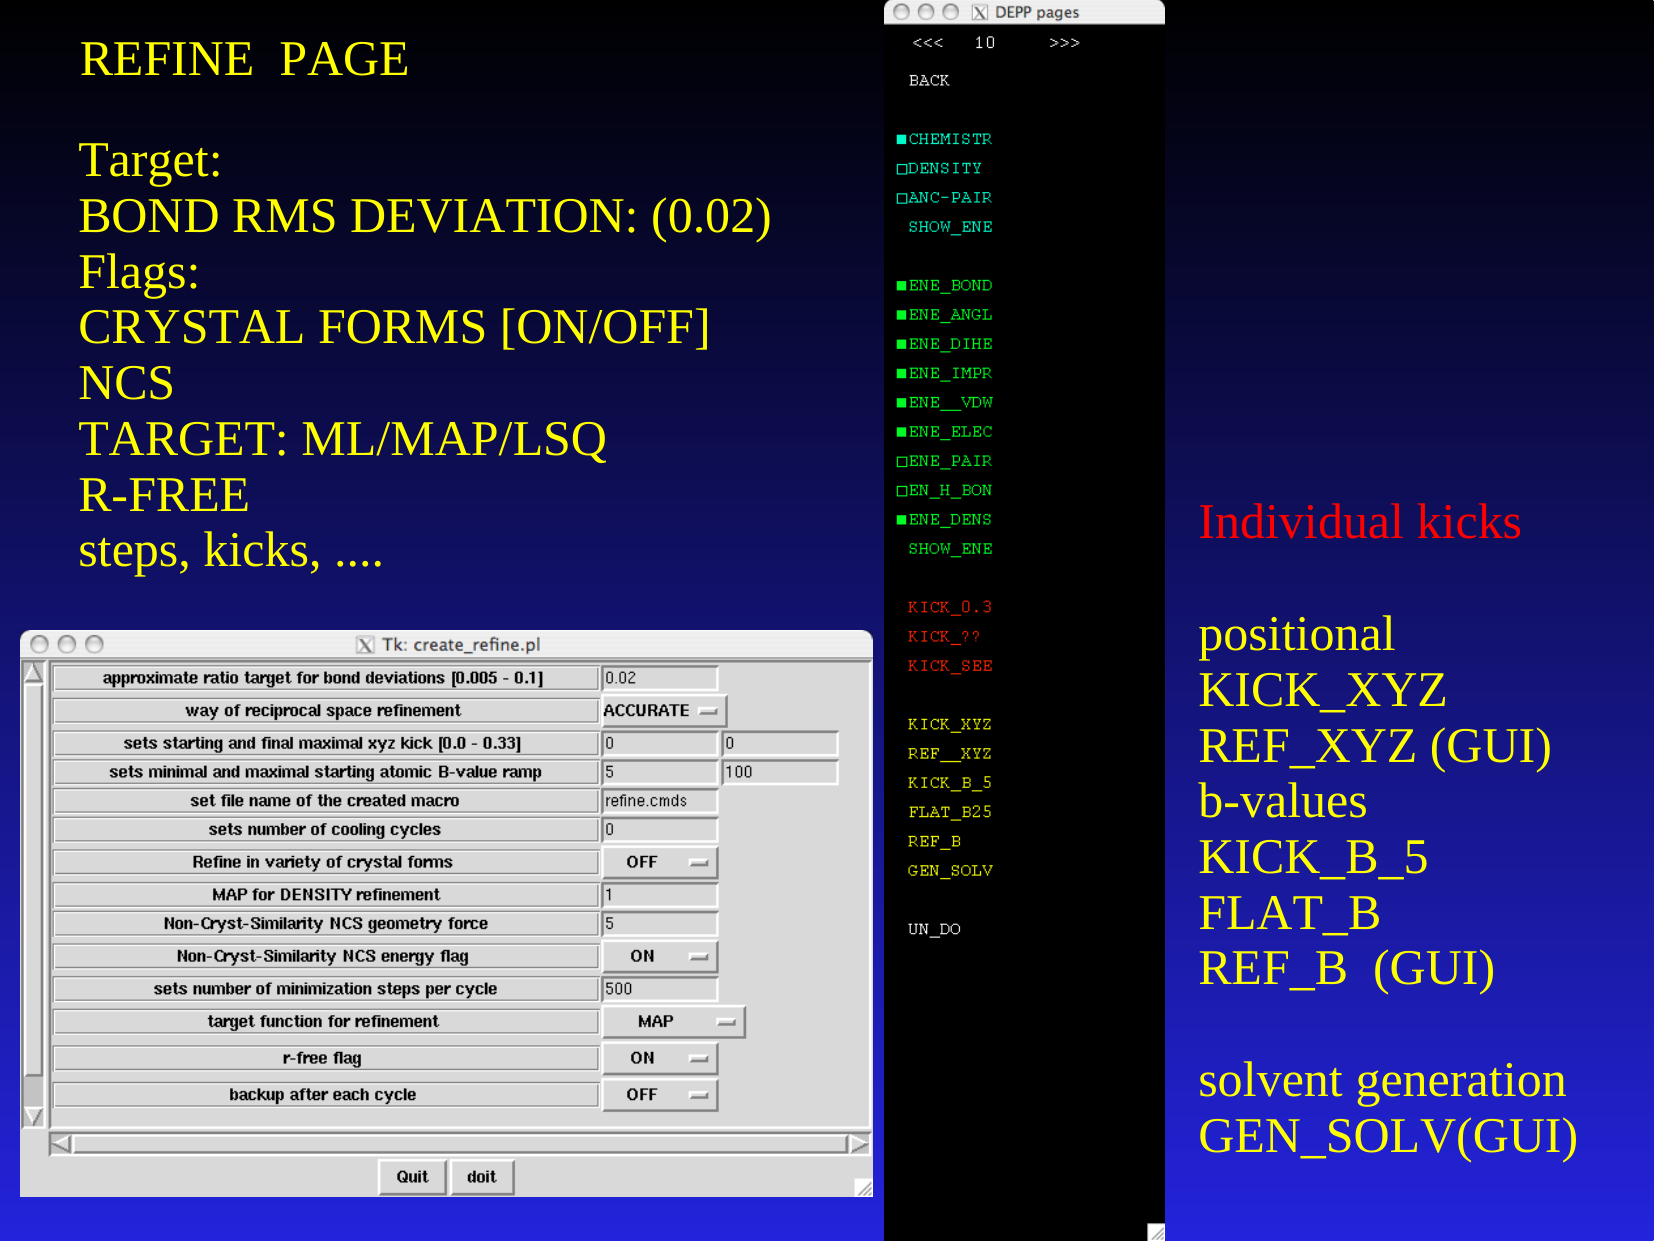

REFINE PAGE
Target:
BOND RMS DEVIATION: (0.02)
Flags:
CRYSTAL FORMS [ON/OFF]
NCS
TARGET: ML/MAP/LSQ
R-FREE
steps, kicks, ....
Individual kicks
positional
KICK_XYZ
REF_XYZ (GUI)
b-values
KICK_B_5
FLAT_B
REF_B (GUI)
solvent generation
GEN_SOLV(GUI)